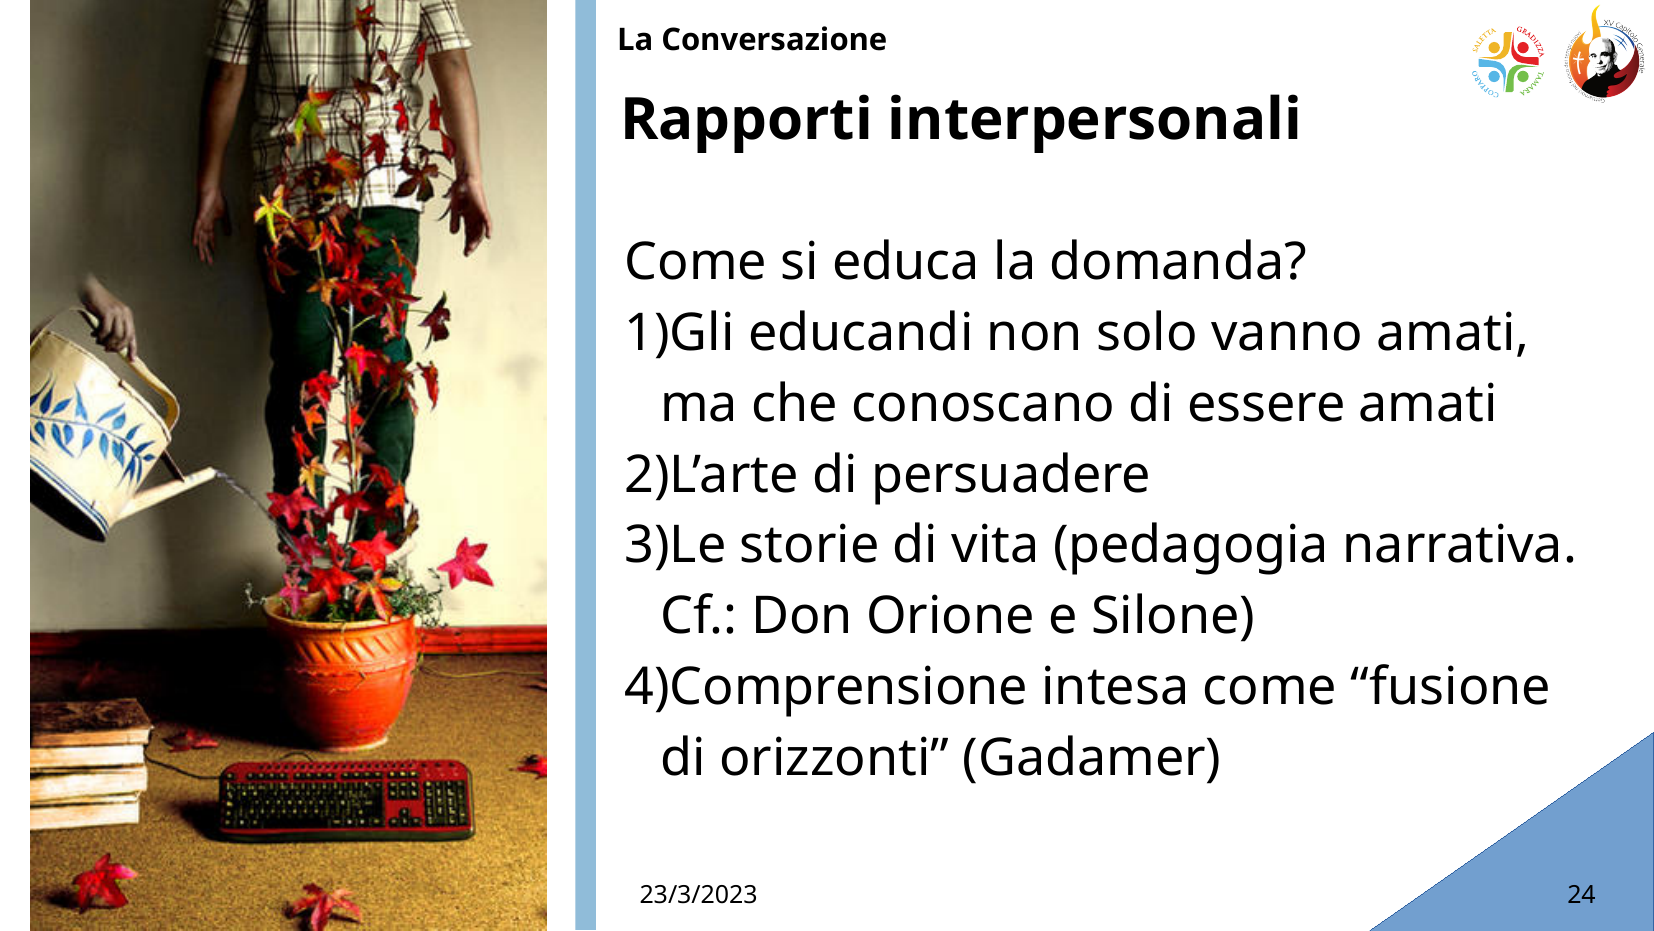

La Conversazione
Rapporti interpersonali
# Come si educa la domanda?
Gli educandi non solo vanno amati, ma che conoscano di essere amati
L’arte di persuadere
Le storie di vita (pedagogia narrativa. Cf.: Don Orione e Silone)
Comprensione intesa come “fusione di orizzonti” (Gadamer)